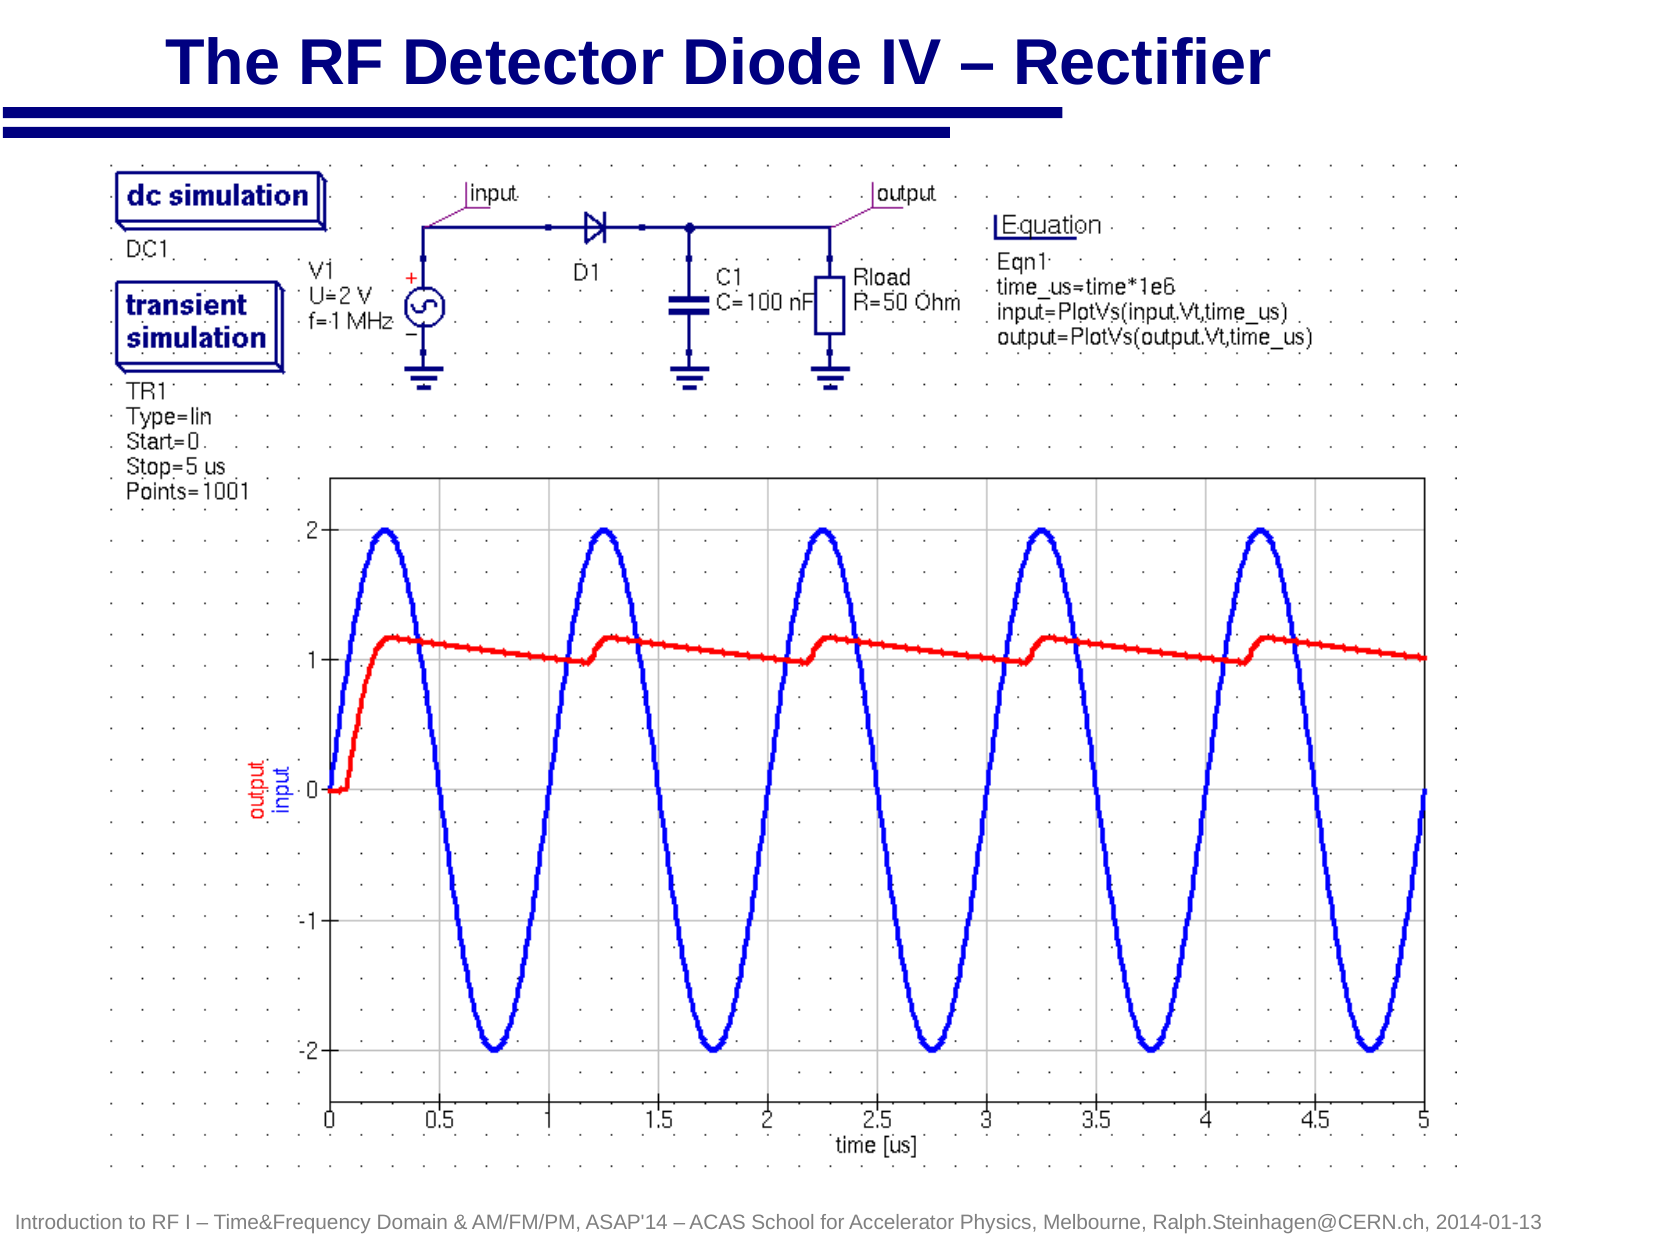

# The RF Detector Diode IV – Rectifier